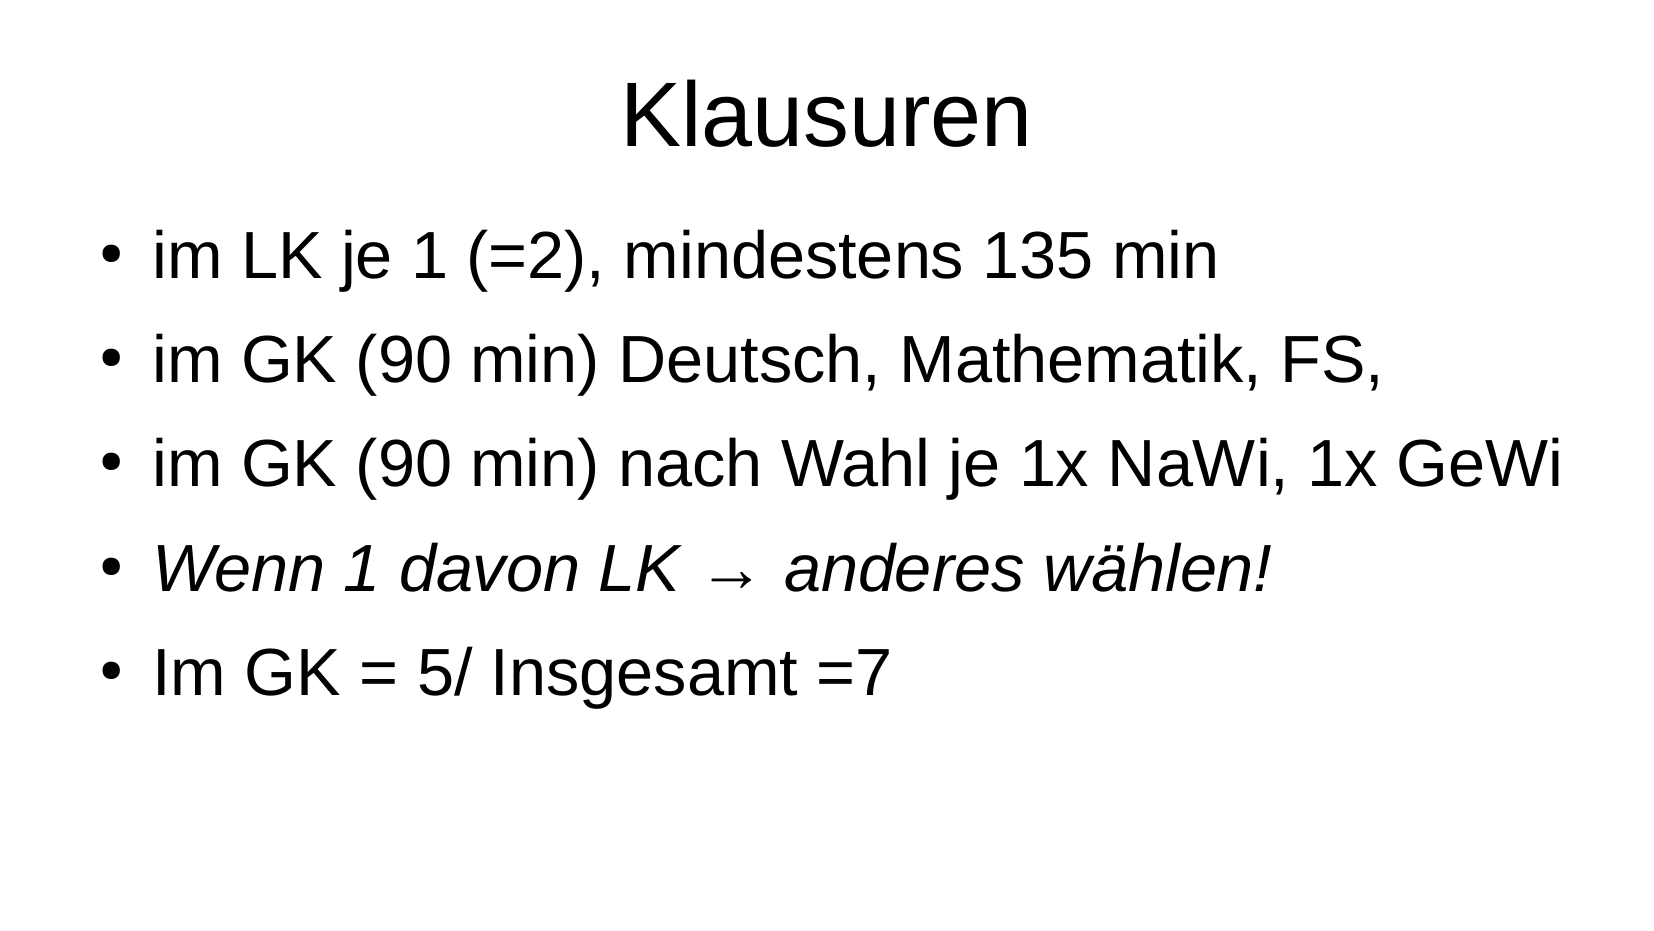

# Klausuren
im LK je 1 (=2), mindestens 135 min
im GK (90 min) Deutsch, Mathematik, FS,
im GK (90 min) nach Wahl je 1x NaWi, 1x GeWi
Wenn 1 davon LK → anderes wählen!
Im GK = 5/ Insgesamt =7